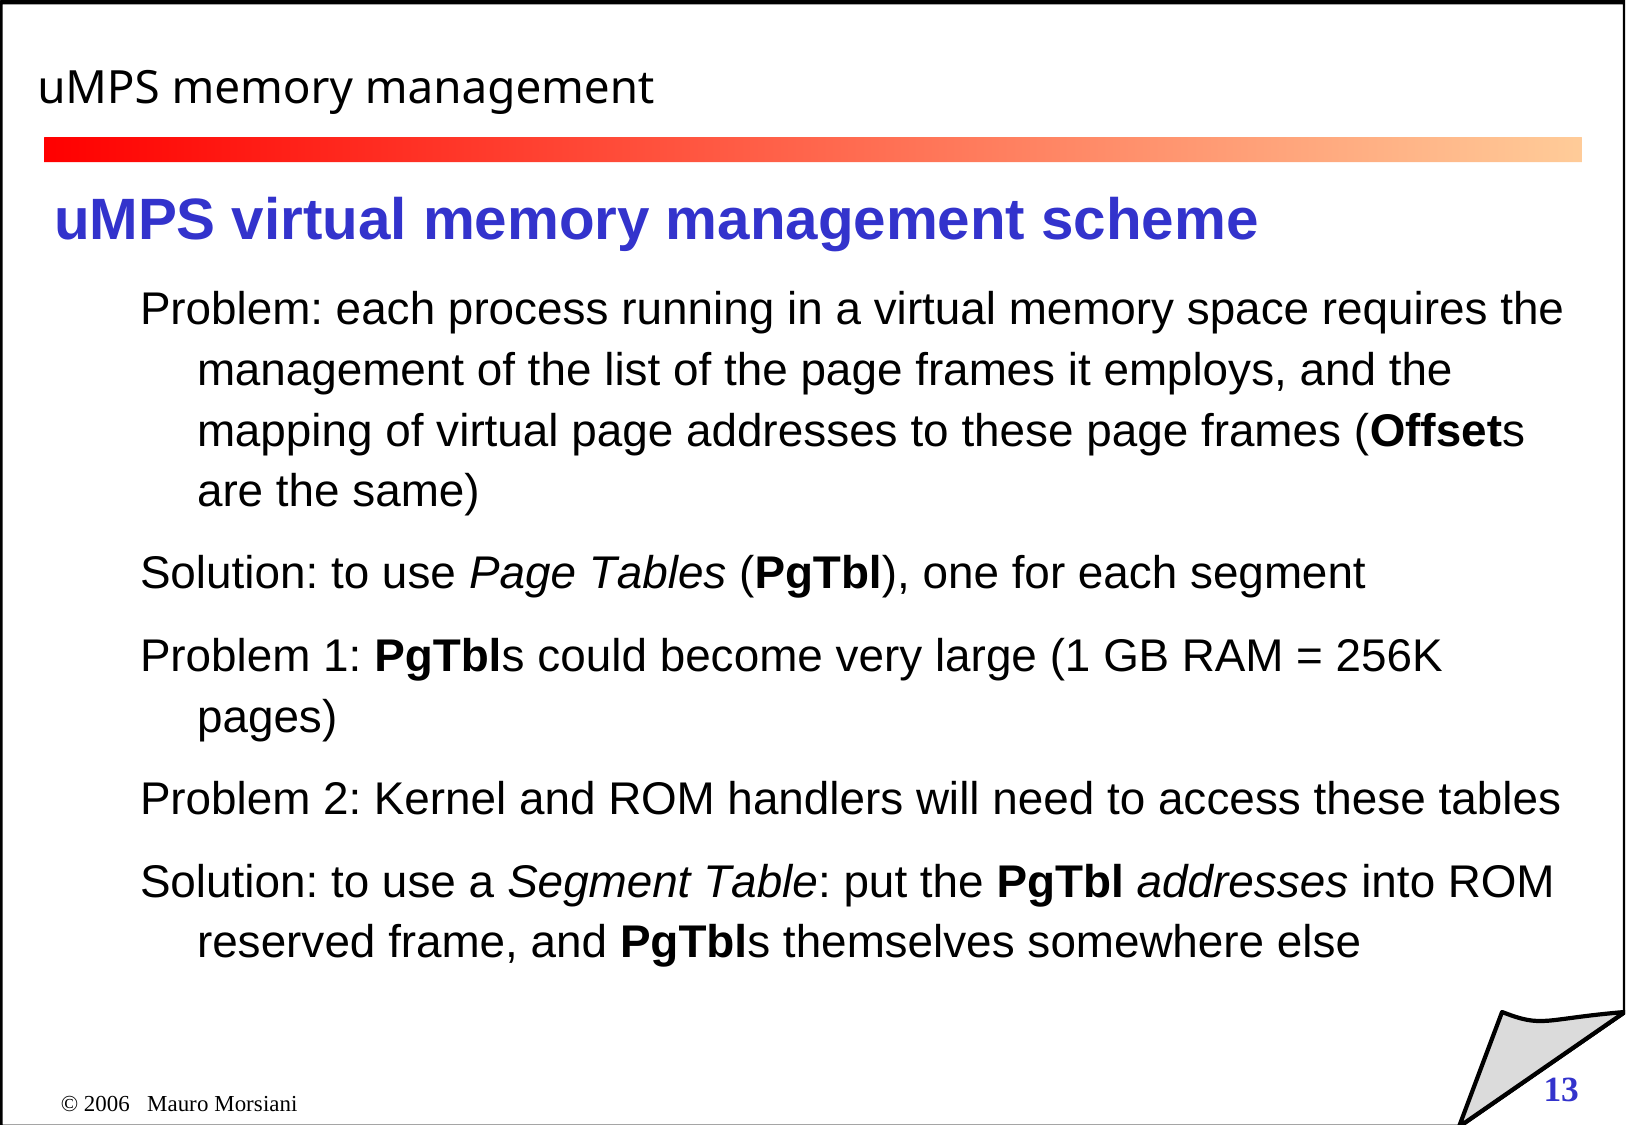

# uMPS memory management
uMPS virtual memory management scheme
Problem: each process running in a virtual memory space requires the management of the list of the page frames it employs, and the mapping of virtual page addresses to these page frames (Offsets are the same)
Solution: to use Page Tables (PgTbl), one for each segment
Problem 1: PgTbls could become very large (1 GB RAM = 256K pages)
Problem 2: Kernel and ROM handlers will need to access these tables
Solution: to use a Segment Table: put the PgTbl addresses into ROM reserved frame, and PgTbls themselves somewhere else